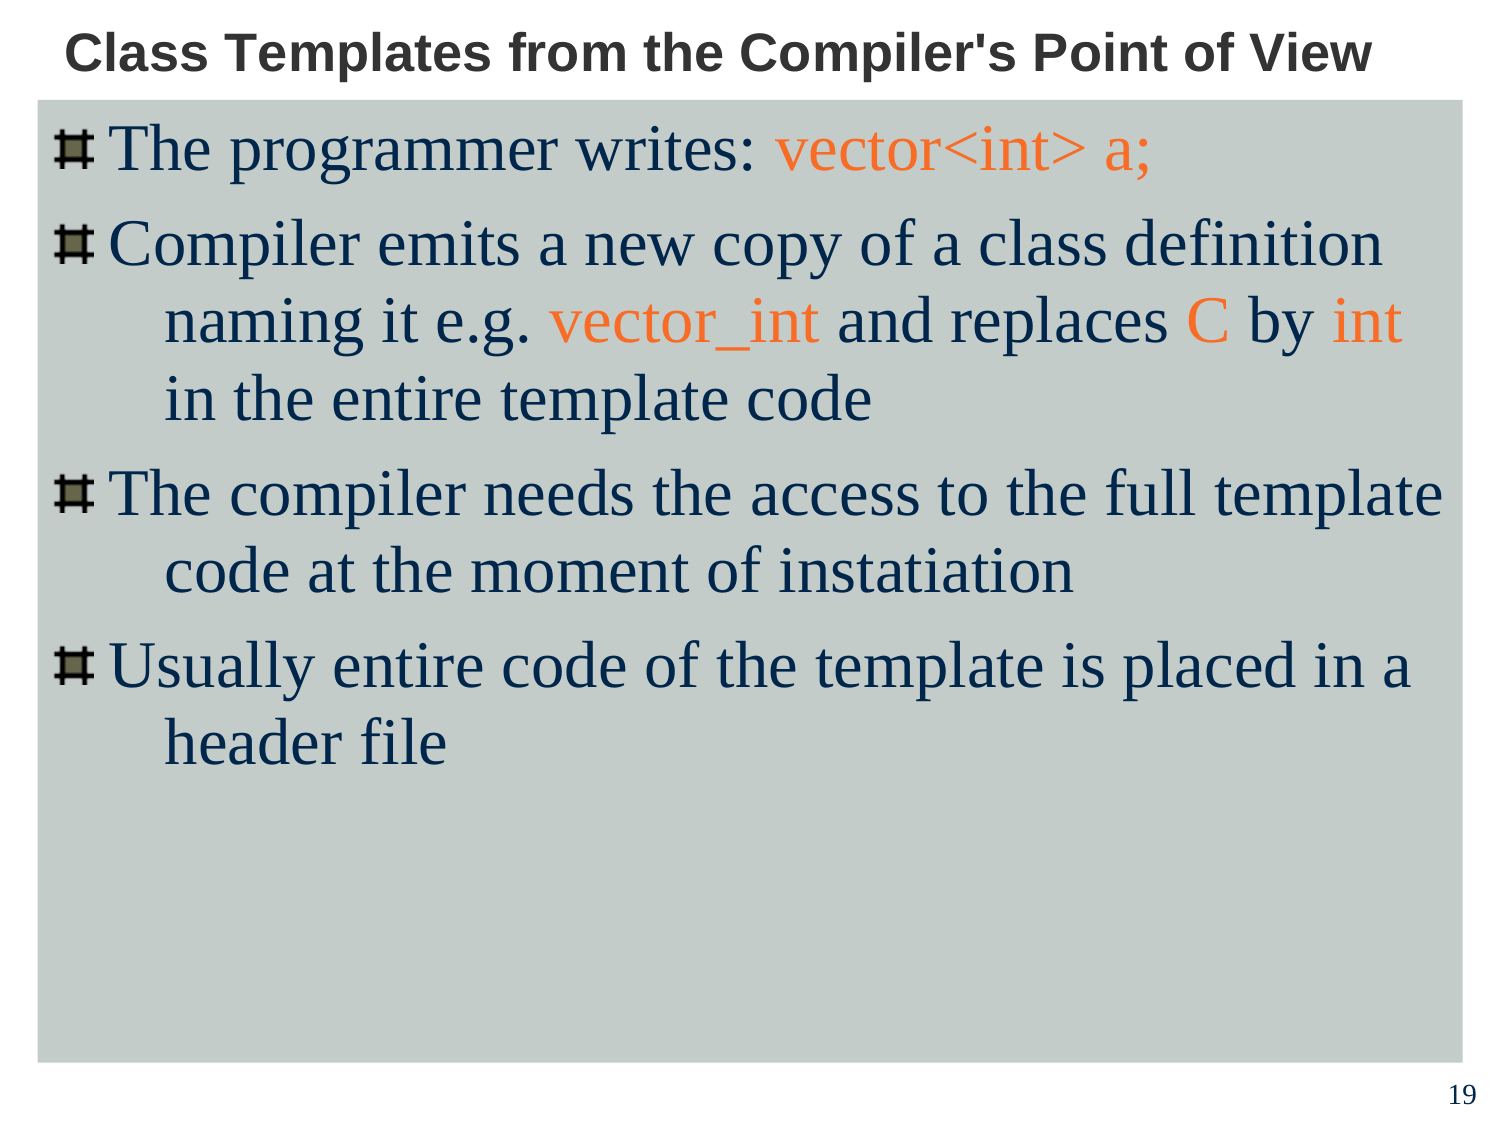

# Class Templates from the Compiler's Point of View
The programmer writes: vector<int> a;
Compiler emits a new copy of a class definition naming it e.g. vector_int and replaces C by int in the entire template code
The compiler needs the access to the full template code at the moment of instatiation
Usually entire code of the template is placed in a header file